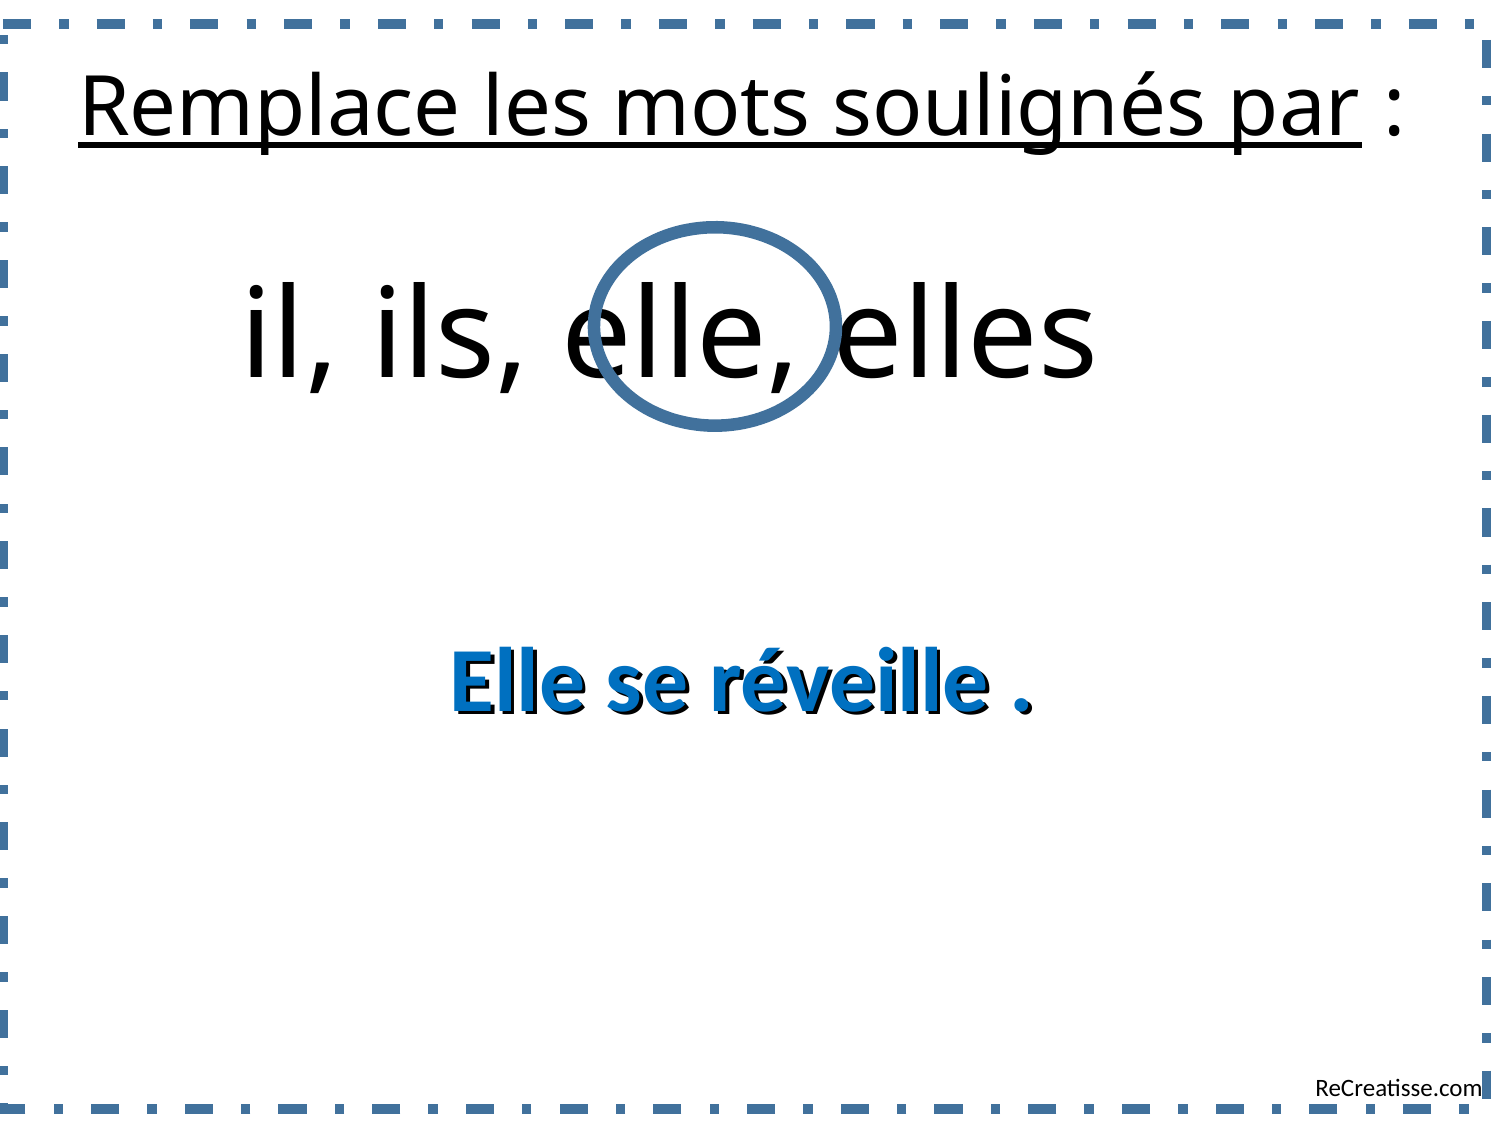

Remplace les mots soulignés par :
 il, ils, elle, elles
Elle se réveille .
ReCreatisse.com